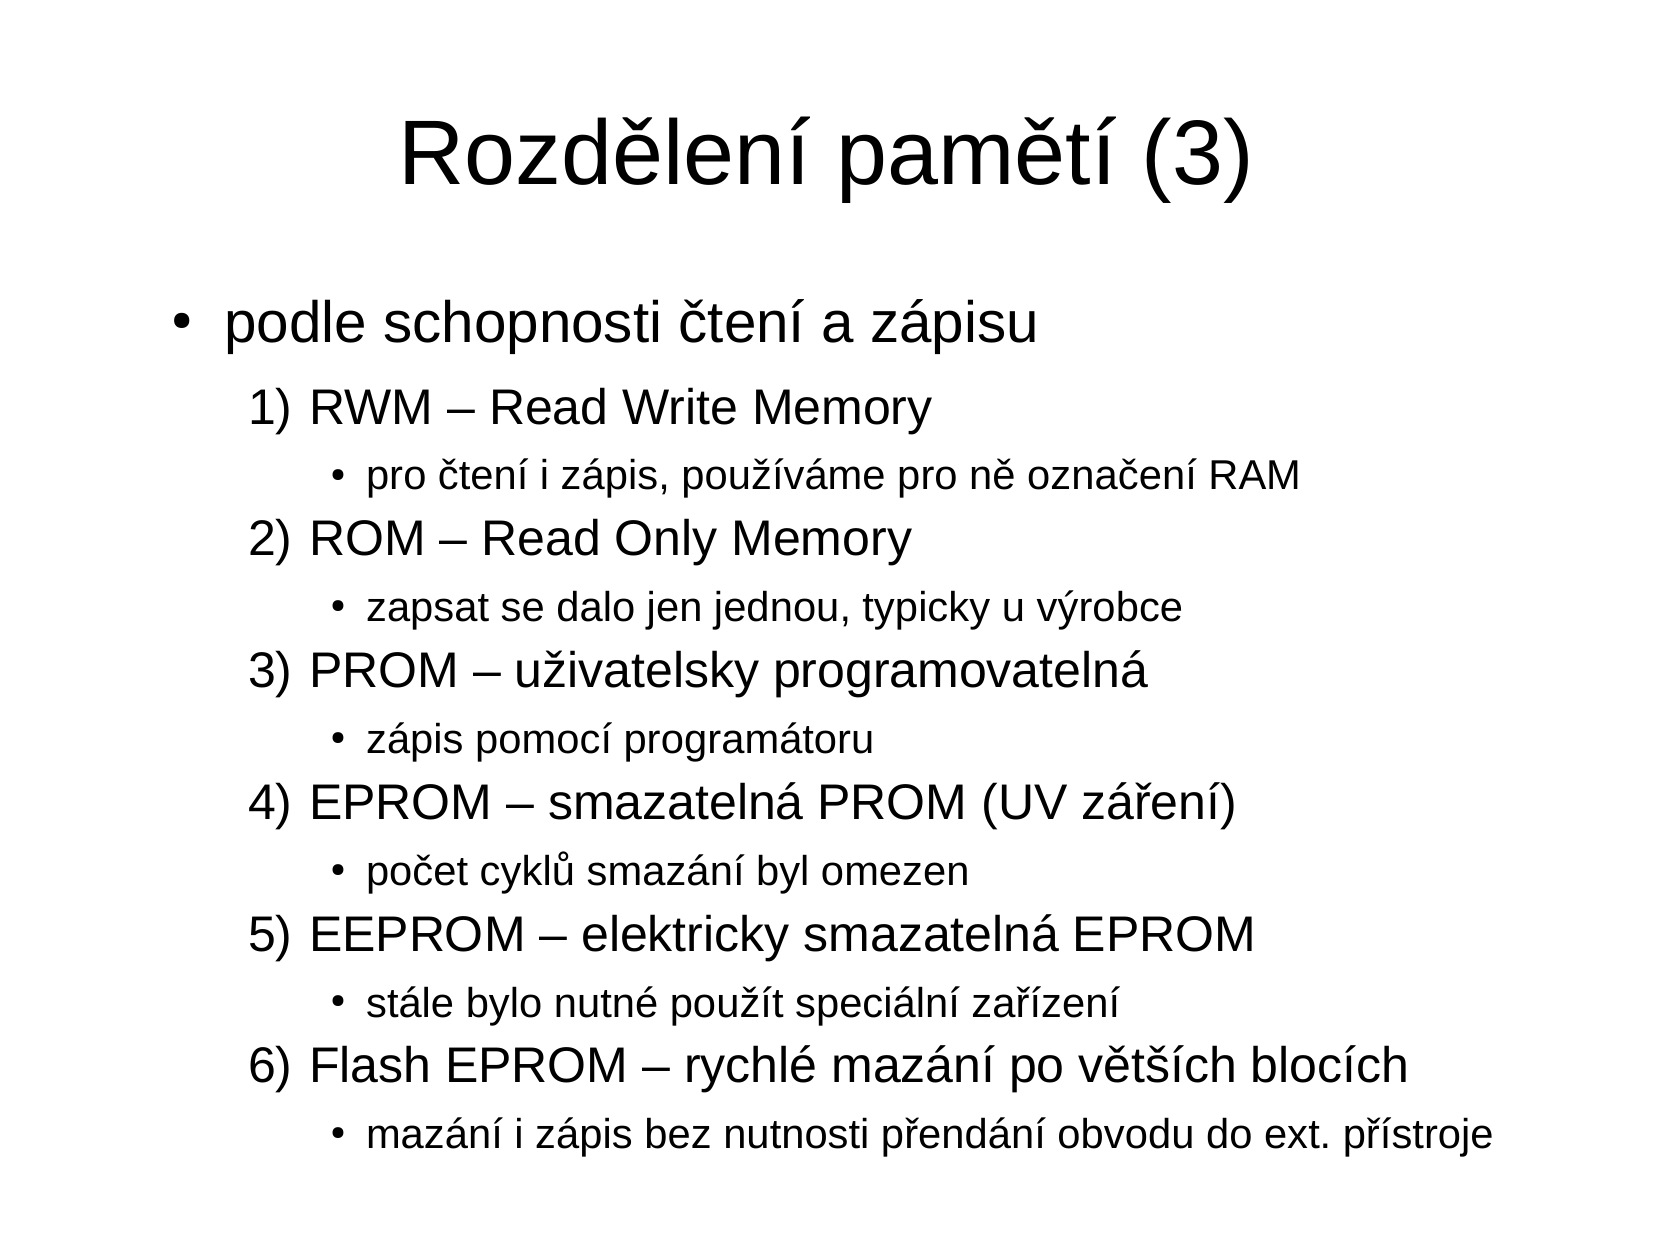

# Rozdělení pamětí (3)
podle schopnosti čtení a zápisu
 RWM – Read Write Memory
pro čtení i zápis, používáme pro ně označení RAM
 ROM – Read Only Memory
zapsat se dalo jen jednou, typicky u výrobce
 PROM – uživatelsky programovatelná
zápis pomocí programátoru
 EPROM – smazatelná PROM (UV záření)
počet cyklů smazání byl omezen
 EEPROM – elektricky smazatelná EPROM
stále bylo nutné použít speciální zařízení
 Flash EPROM – rychlé mazání po větších blocích
mazání i zápis bez nutnosti přendání obvodu do ext. přístroje